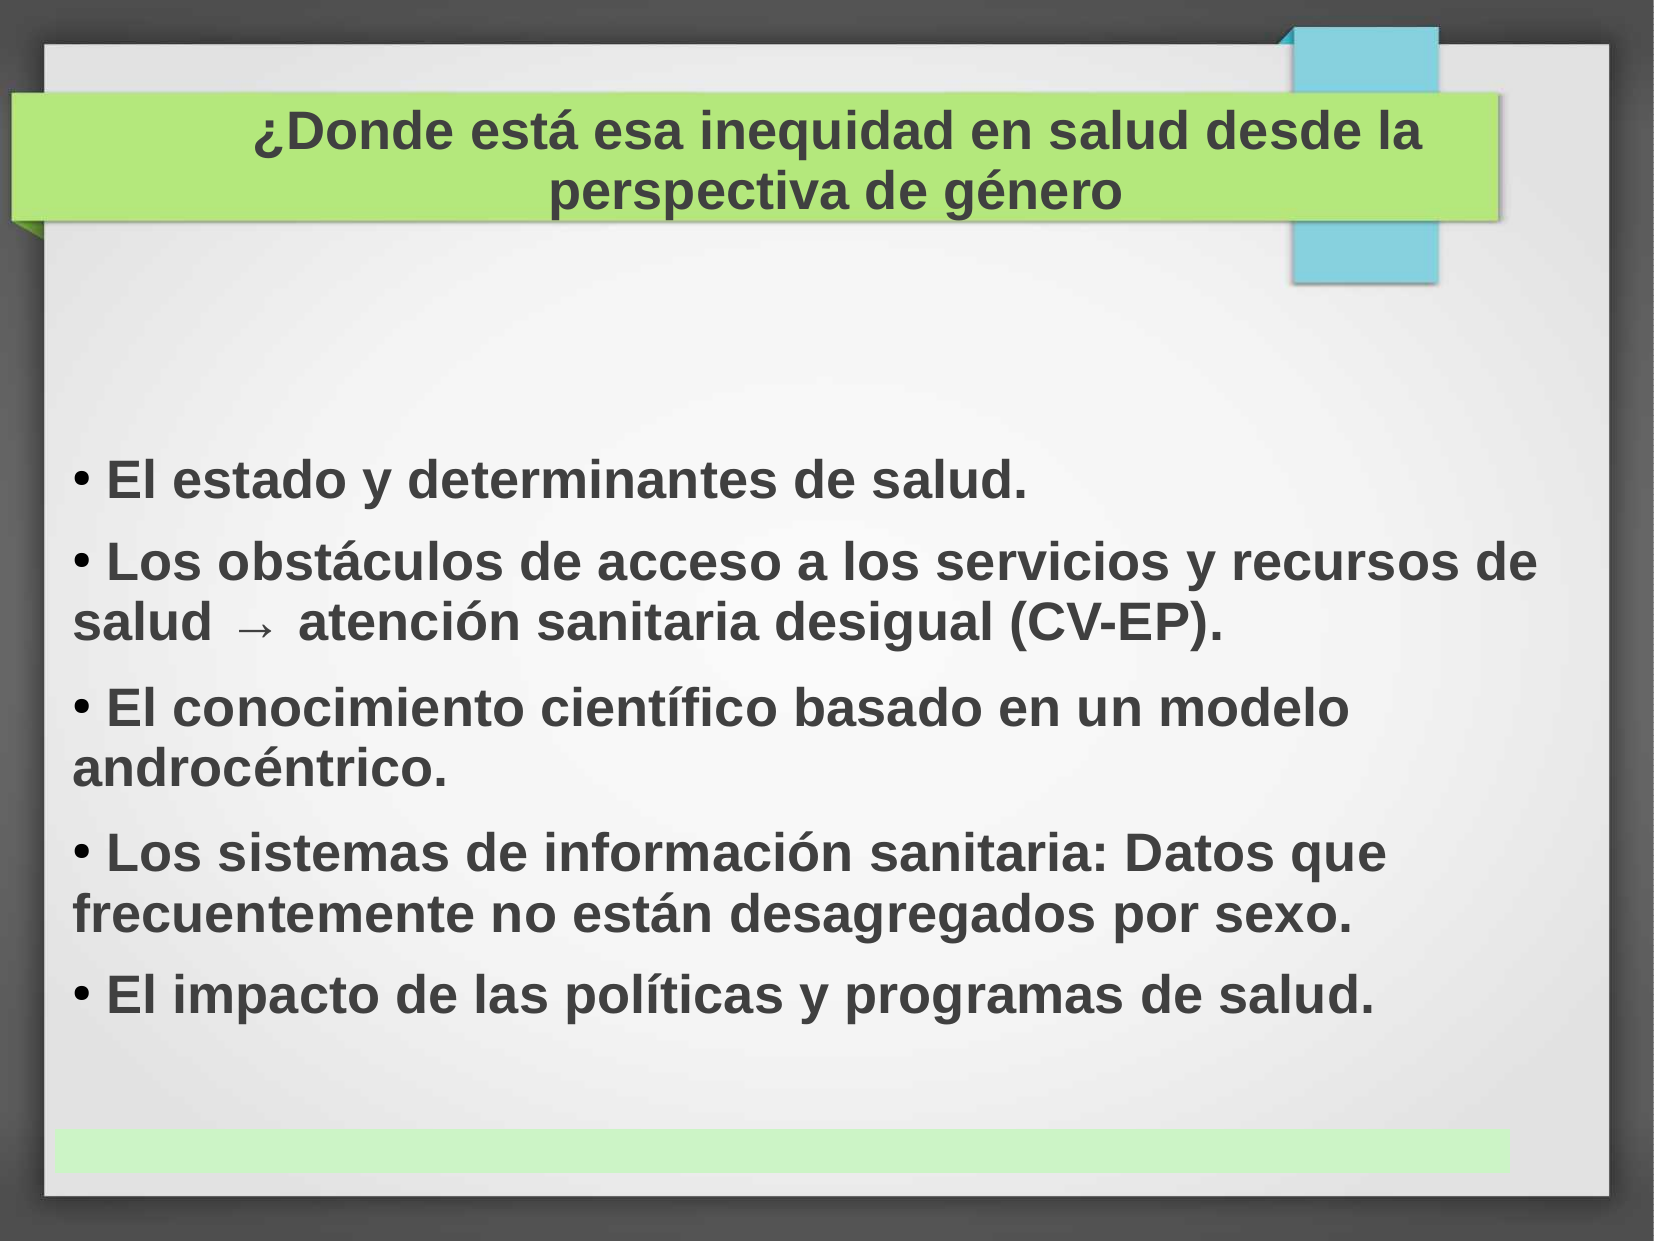

¿Donde está esa inequidad en salud desde la perspectiva de género
# El estado y determinantes de salud.
 Los obstáculos de acceso a los servicios y recursos de salud → atención sanitaria desigual (CV-EP).
 El conocimiento científico basado en un modelo androcéntrico.
 Los sistemas de información sanitaria: Datos que frecuentemente no están desagregados por sexo.
 El impacto de las políticas y programas de salud.